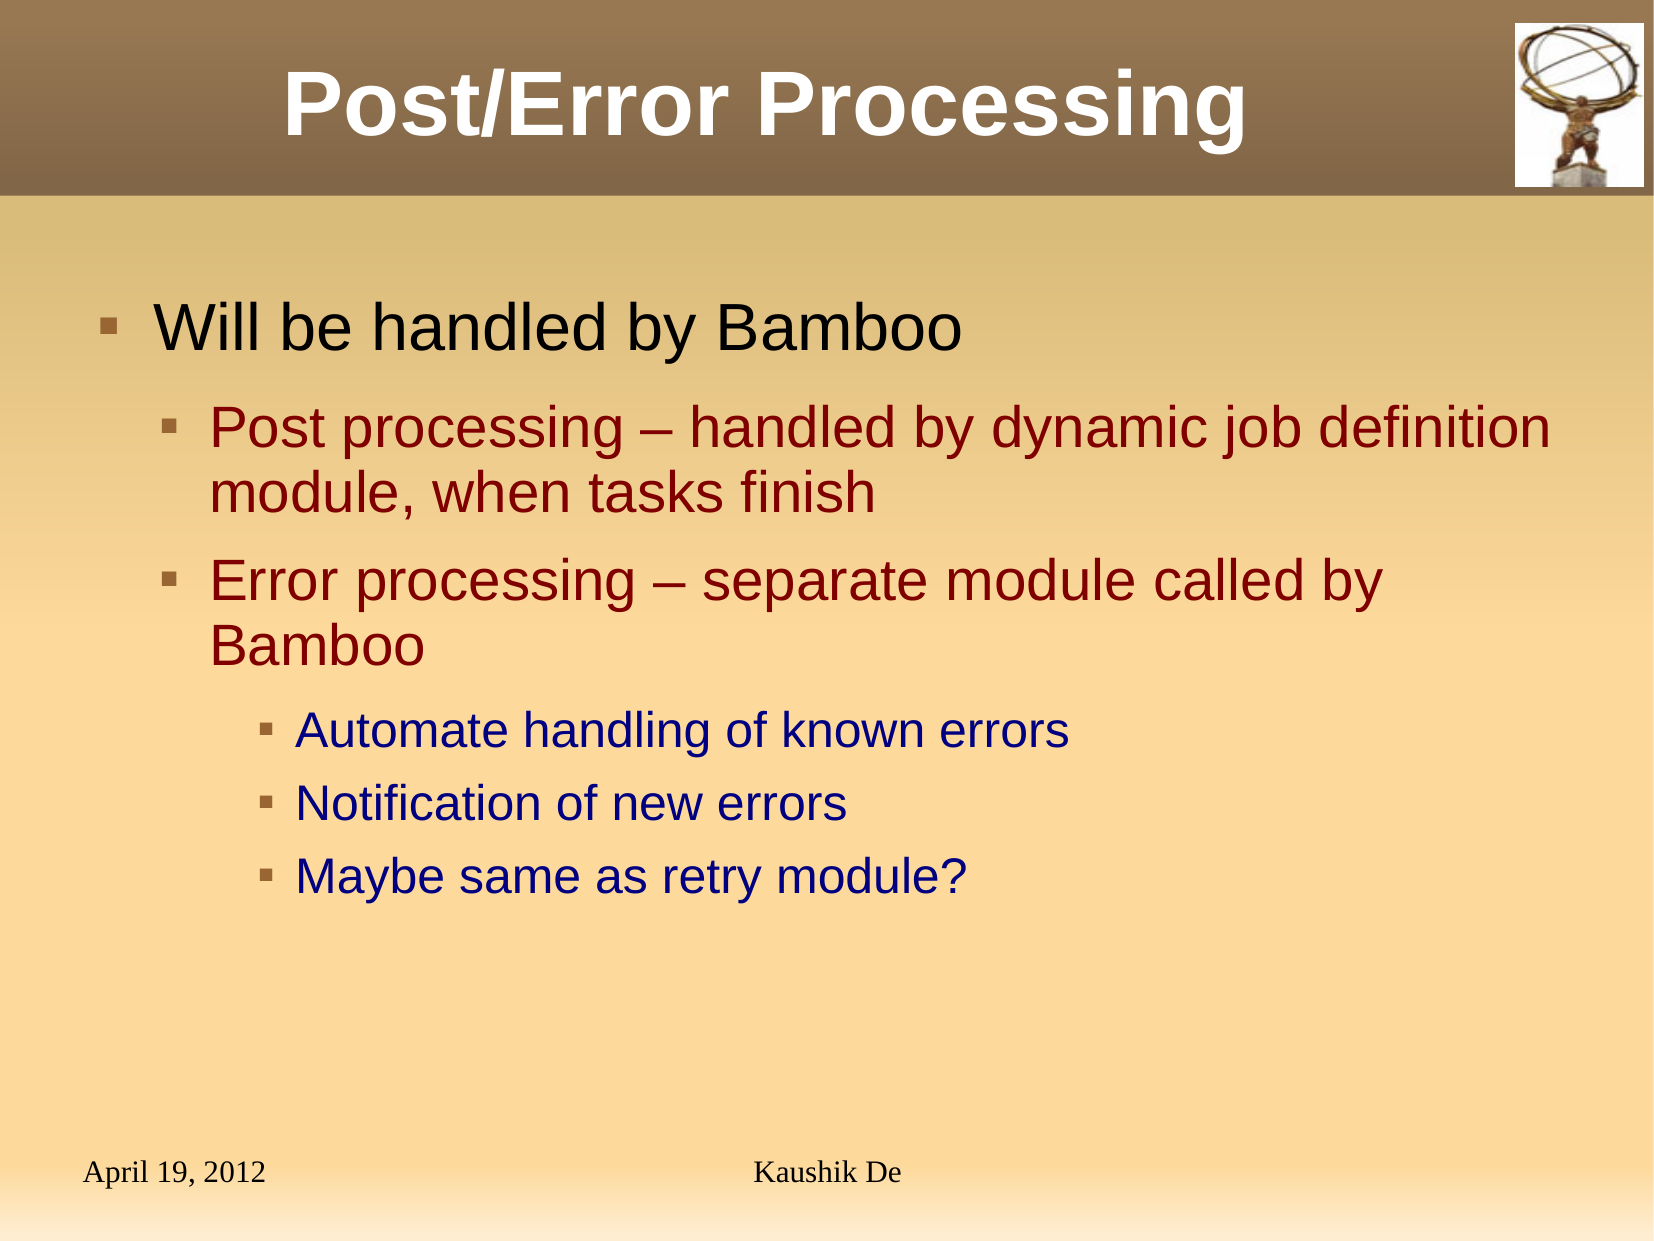

# Post/Error Processing
Will be handled by Bamboo
Post processing – handled by dynamic job definition module, when tasks finish
Error processing – separate module called by Bamboo
Automate handling of known errors
Notification of new errors
Maybe same as retry module?
April 19, 2012
Kaushik De